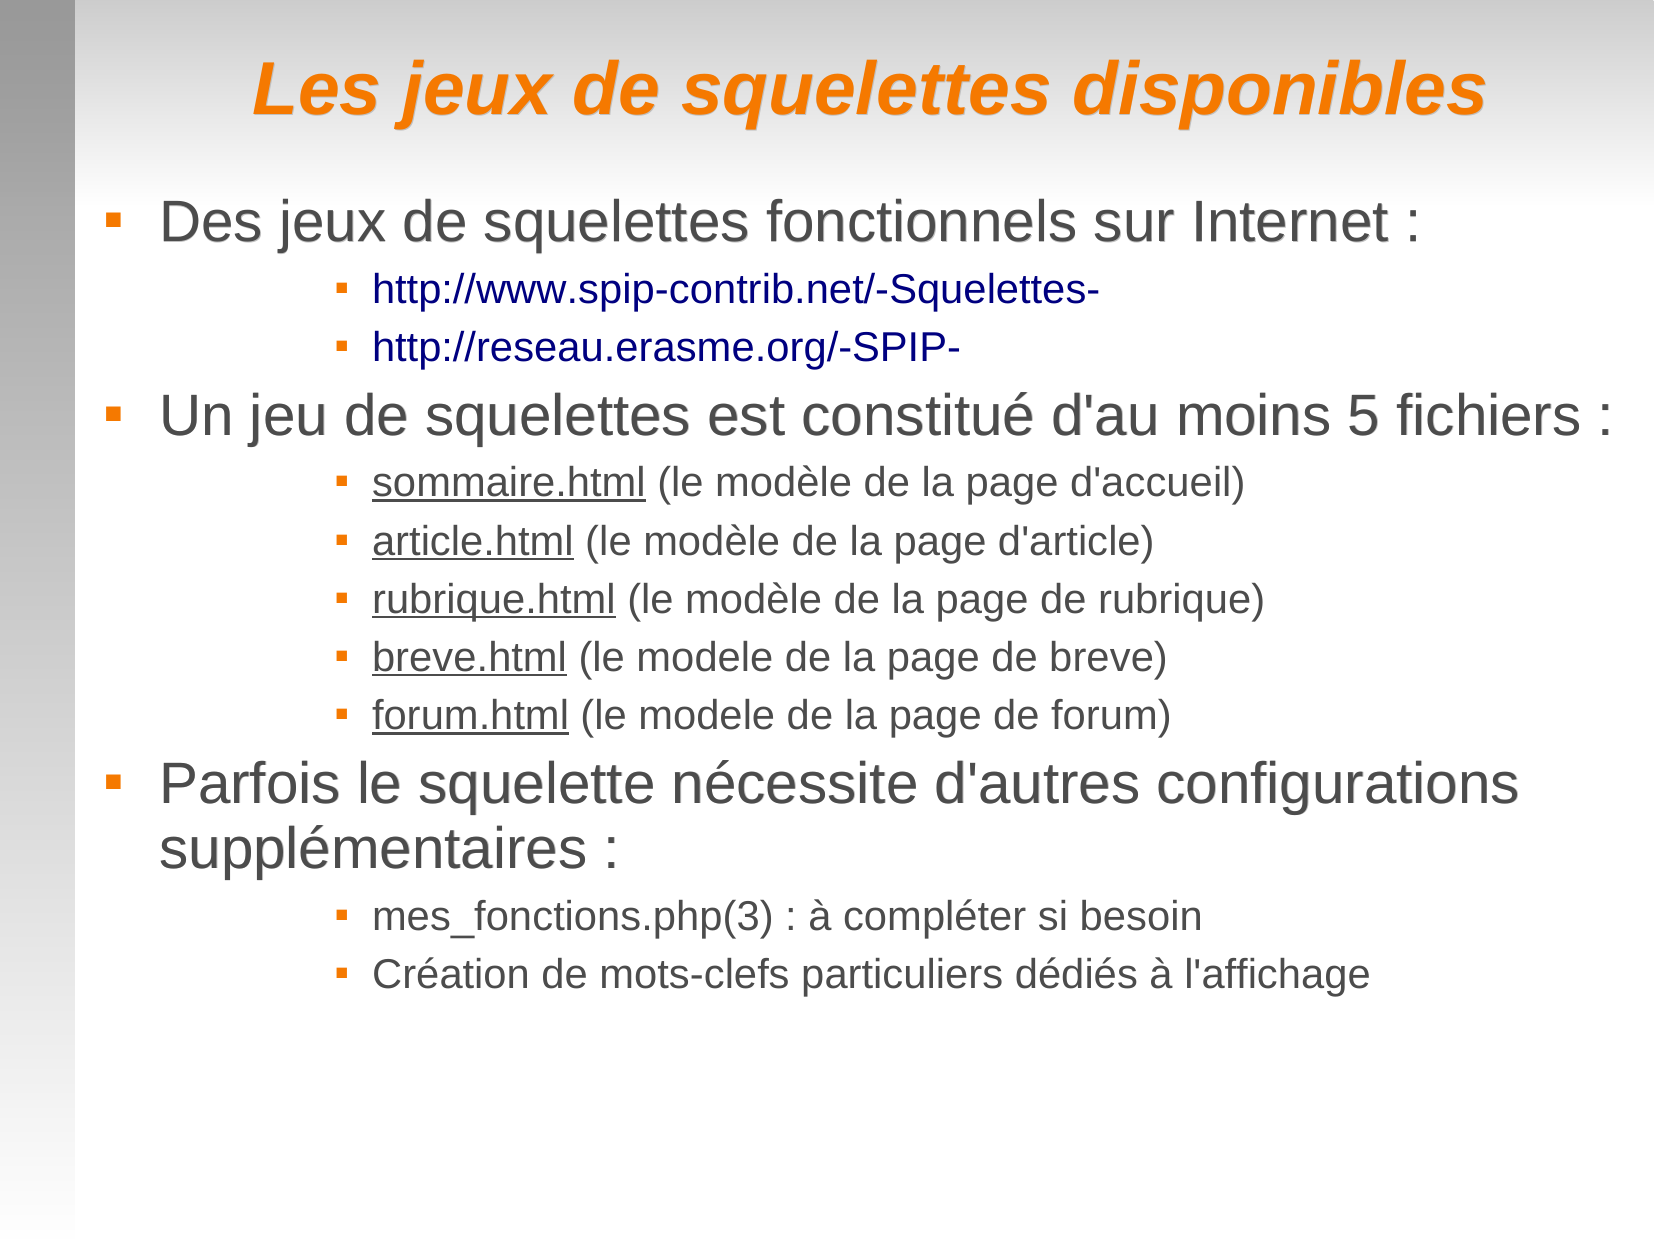

# Les jeux de squelettes disponibles
Des jeux de squelettes fonctionnels sur Internet :
http://www.spip-contrib.net/-Squelettes-
http://reseau.erasme.org/-SPIP-
Un jeu de squelettes est constitué d'au moins 5 fichiers :
sommaire.html (le modèle de la page d'accueil)
article.html (le modèle de la page d'article)
rubrique.html (le modèle de la page de rubrique)
breve.html (le modele de la page de breve)
forum.html (le modele de la page de forum)
Parfois le squelette nécessite d'autres configurations supplémentaires :
mes_fonctions.php(3) : à compléter si besoin
Création de mots-clefs particuliers dédiés à l'affichage